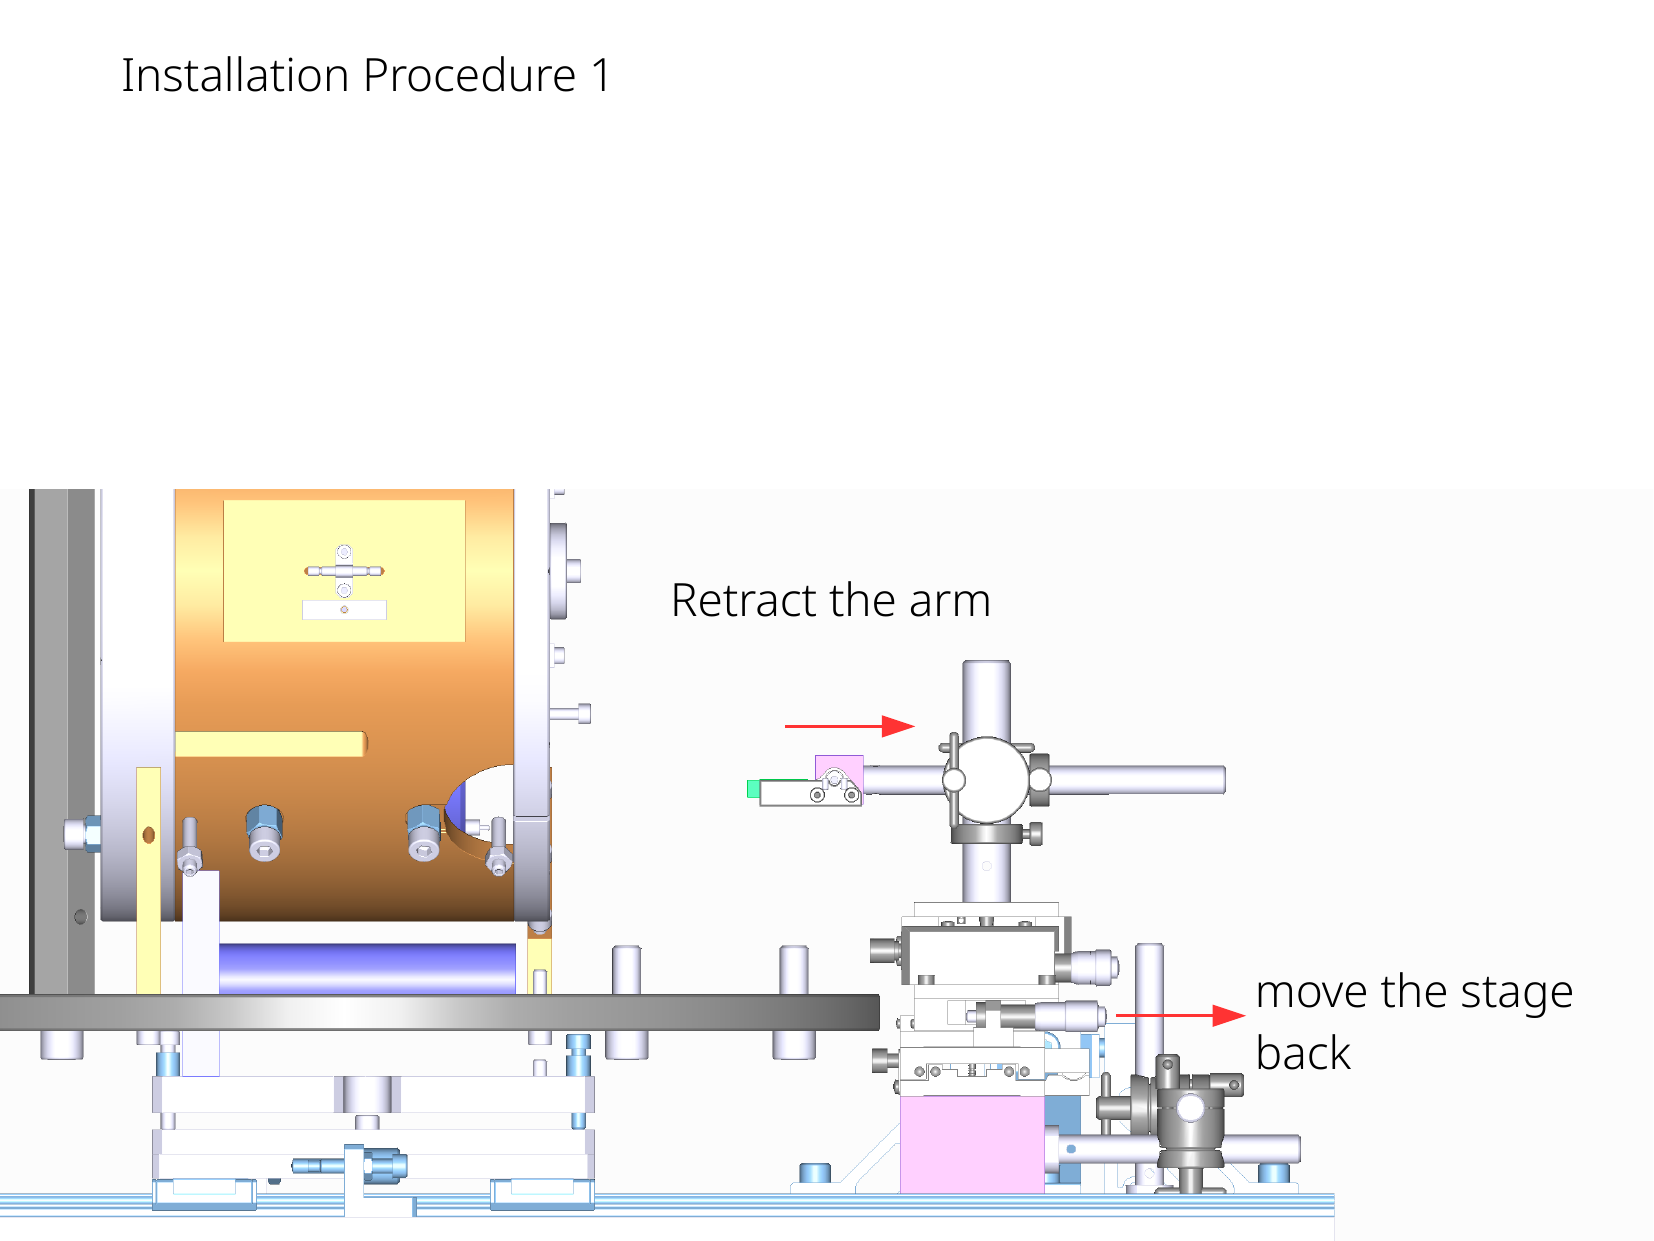

Installation Procedure 1
Retract the arm
move the stage
back